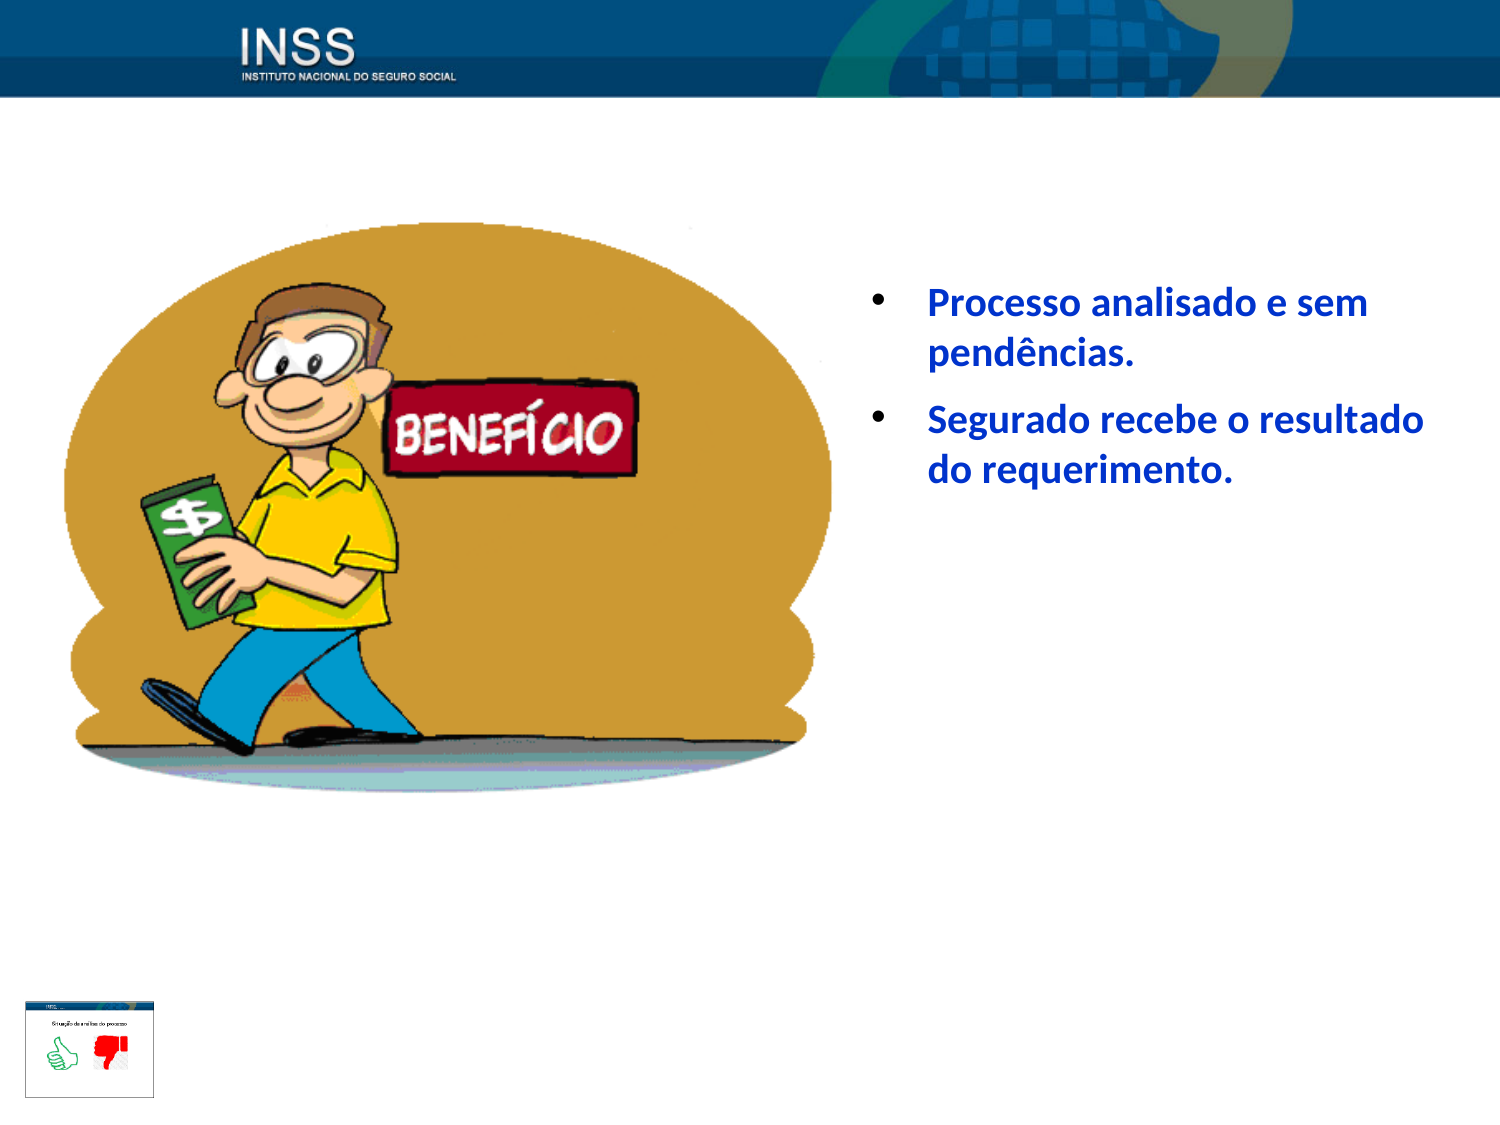

# Processo analisado e sem pendências.
Segurado recebe o resultado do requerimento.